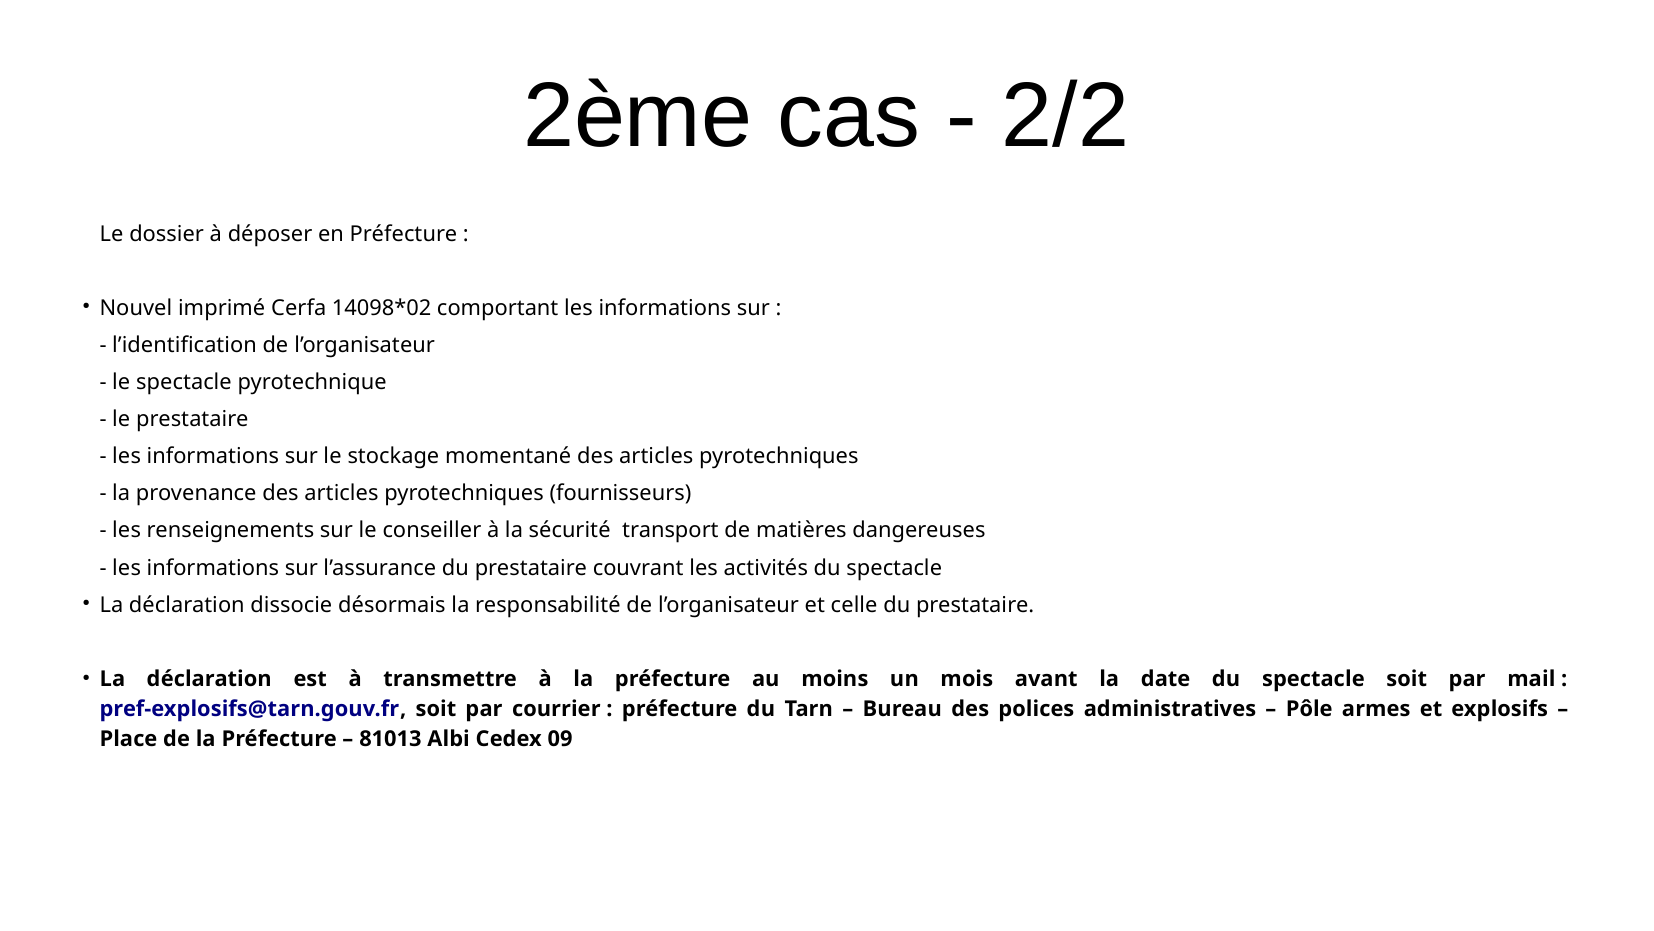

# 2ème cas - 2/2
Le dossier à déposer en Préfecture :
Nouvel imprimé Cerfa 14098*02 comportant les informations sur :
- l’identification de l’organisateur
- le spectacle pyrotechnique
- le prestataire
- les informations sur le stockage momentané des articles pyrotechniques
- la provenance des articles pyrotechniques (fournisseurs)
- les renseignements sur le conseiller à la sécurité transport de matières dangereuses
- les informations sur l’assurance du prestataire couvrant les activités du spectacle
La déclaration dissocie désormais la responsabilité de l’organisateur et celle du prestataire.
La déclaration est à transmettre à la préfecture au moins un mois avant la date du spectacle soit par mail : pref-explosifs@tarn.gouv.fr, soit par courrier : préfecture du Tarn – Bureau des polices administratives – Pôle armes et explosifs – Place de la Préfecture – 81013 Albi Cedex 09